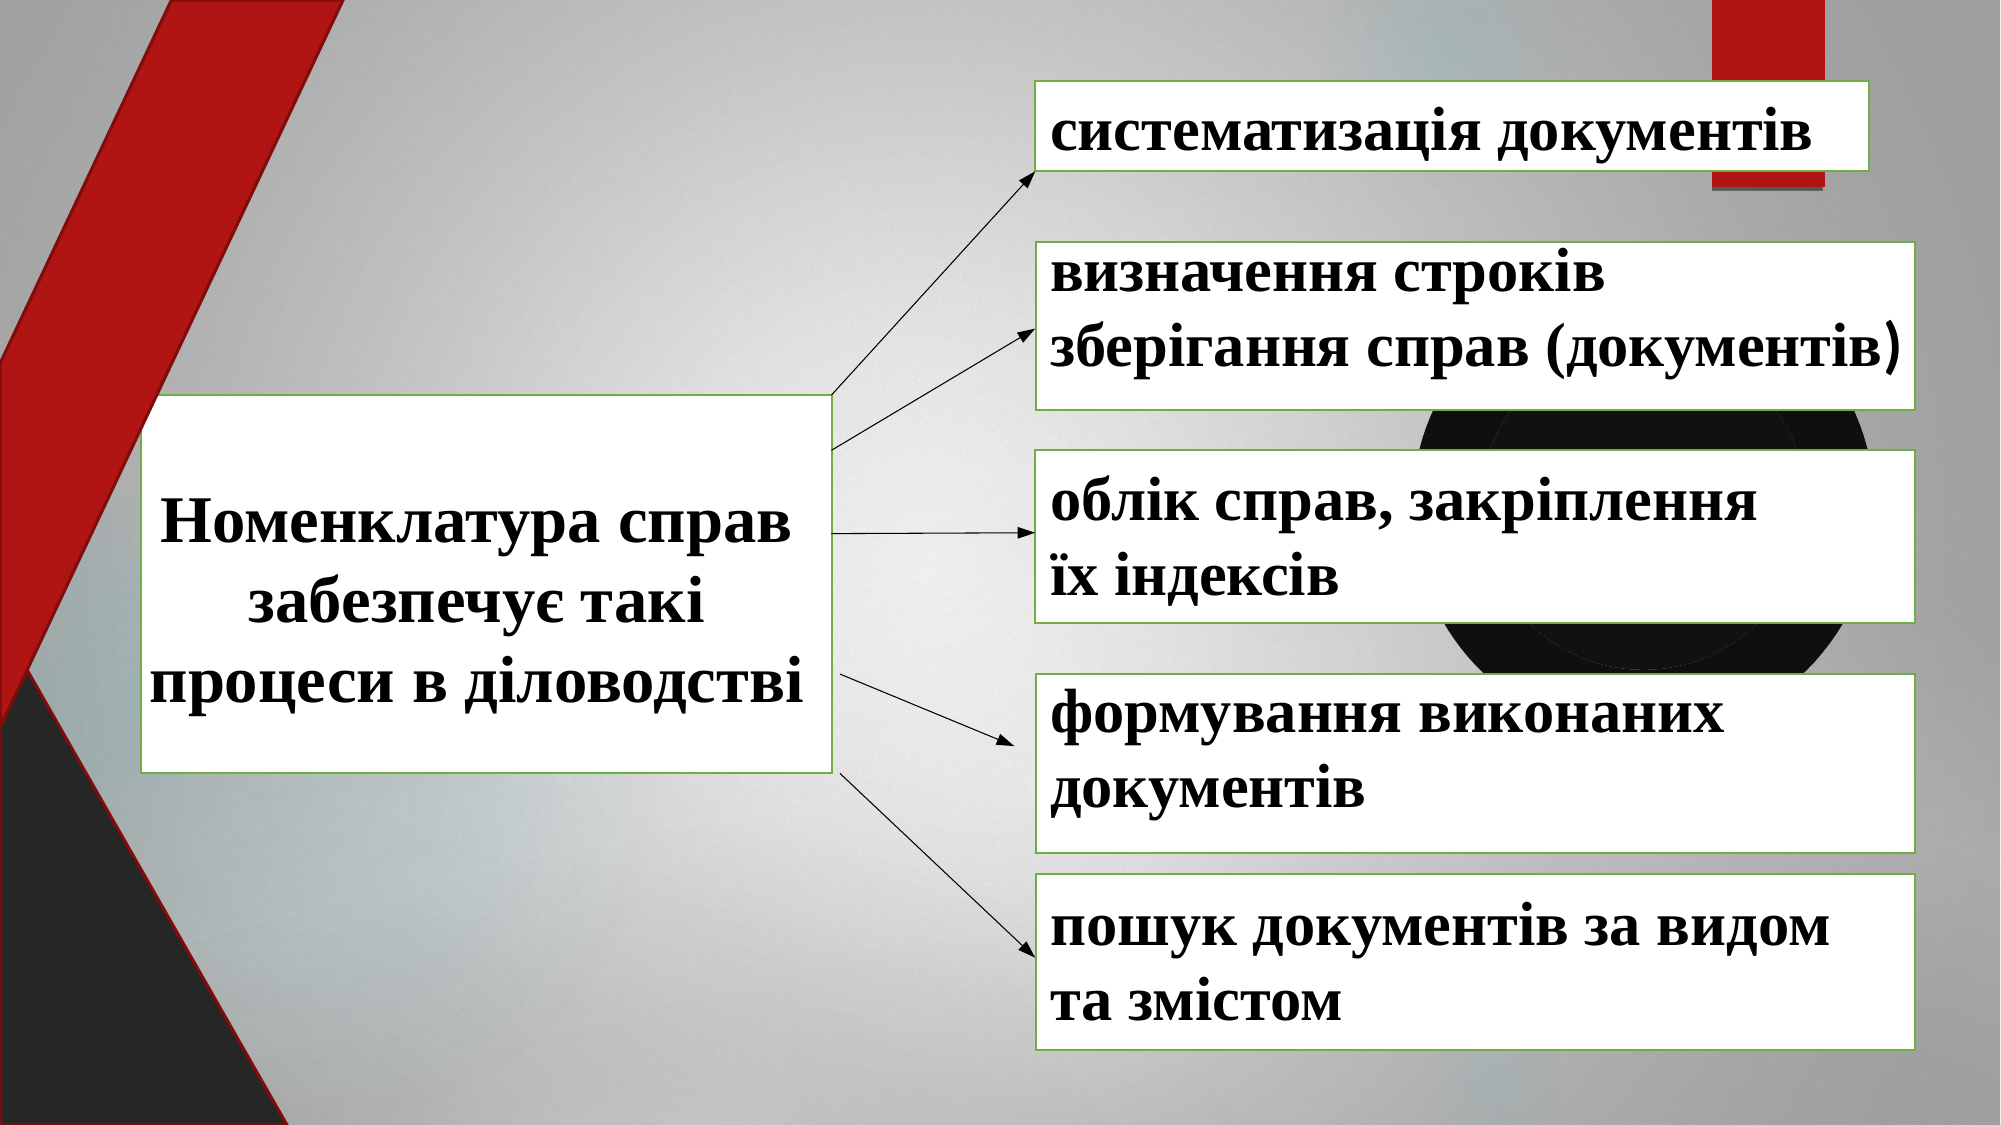

систематизація документів
визначення строків зберігання справ (документів)
# Номенклатура справ забезпечує такі процеси в діловодстві
облік справ, закріплення їх індексів
формування виконаних документів
пошук документів за видом та змістом